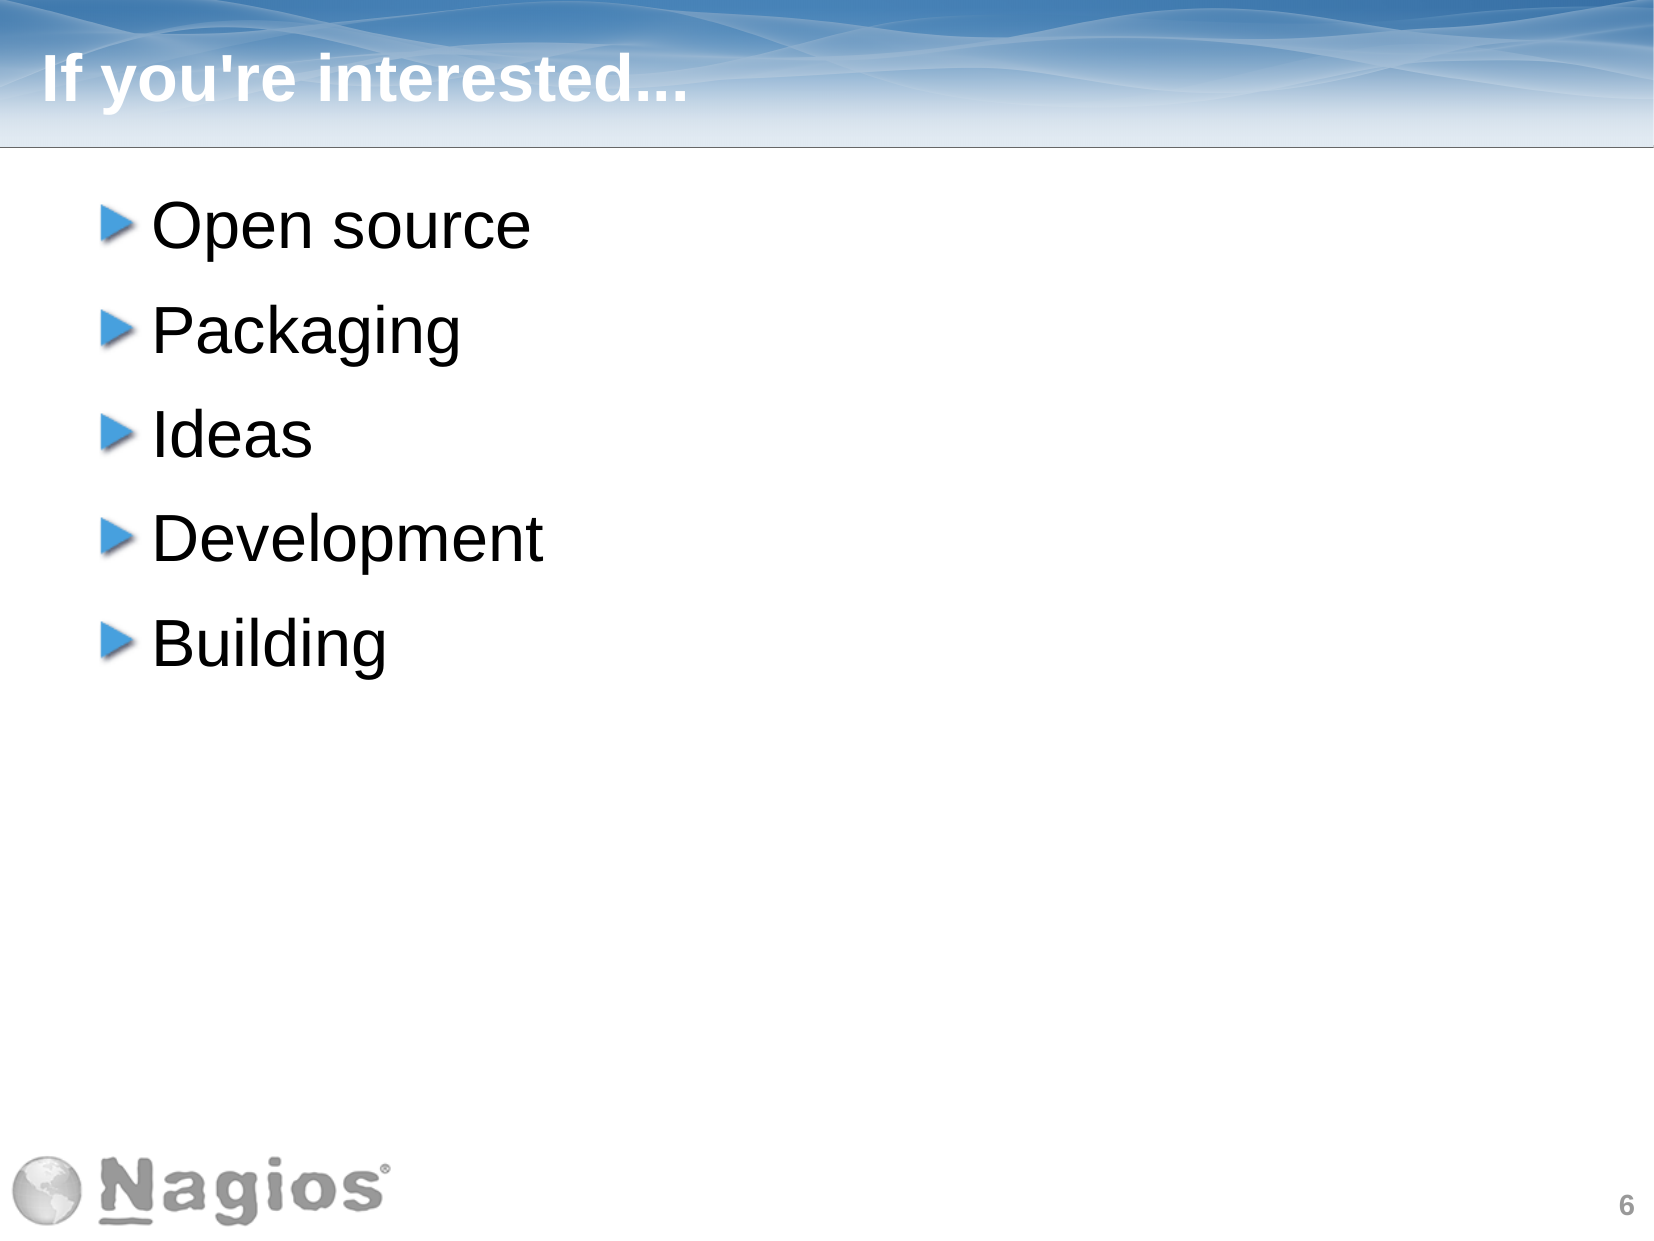

# If you're interested...
Open source
Packaging
Ideas
Development
Building
6